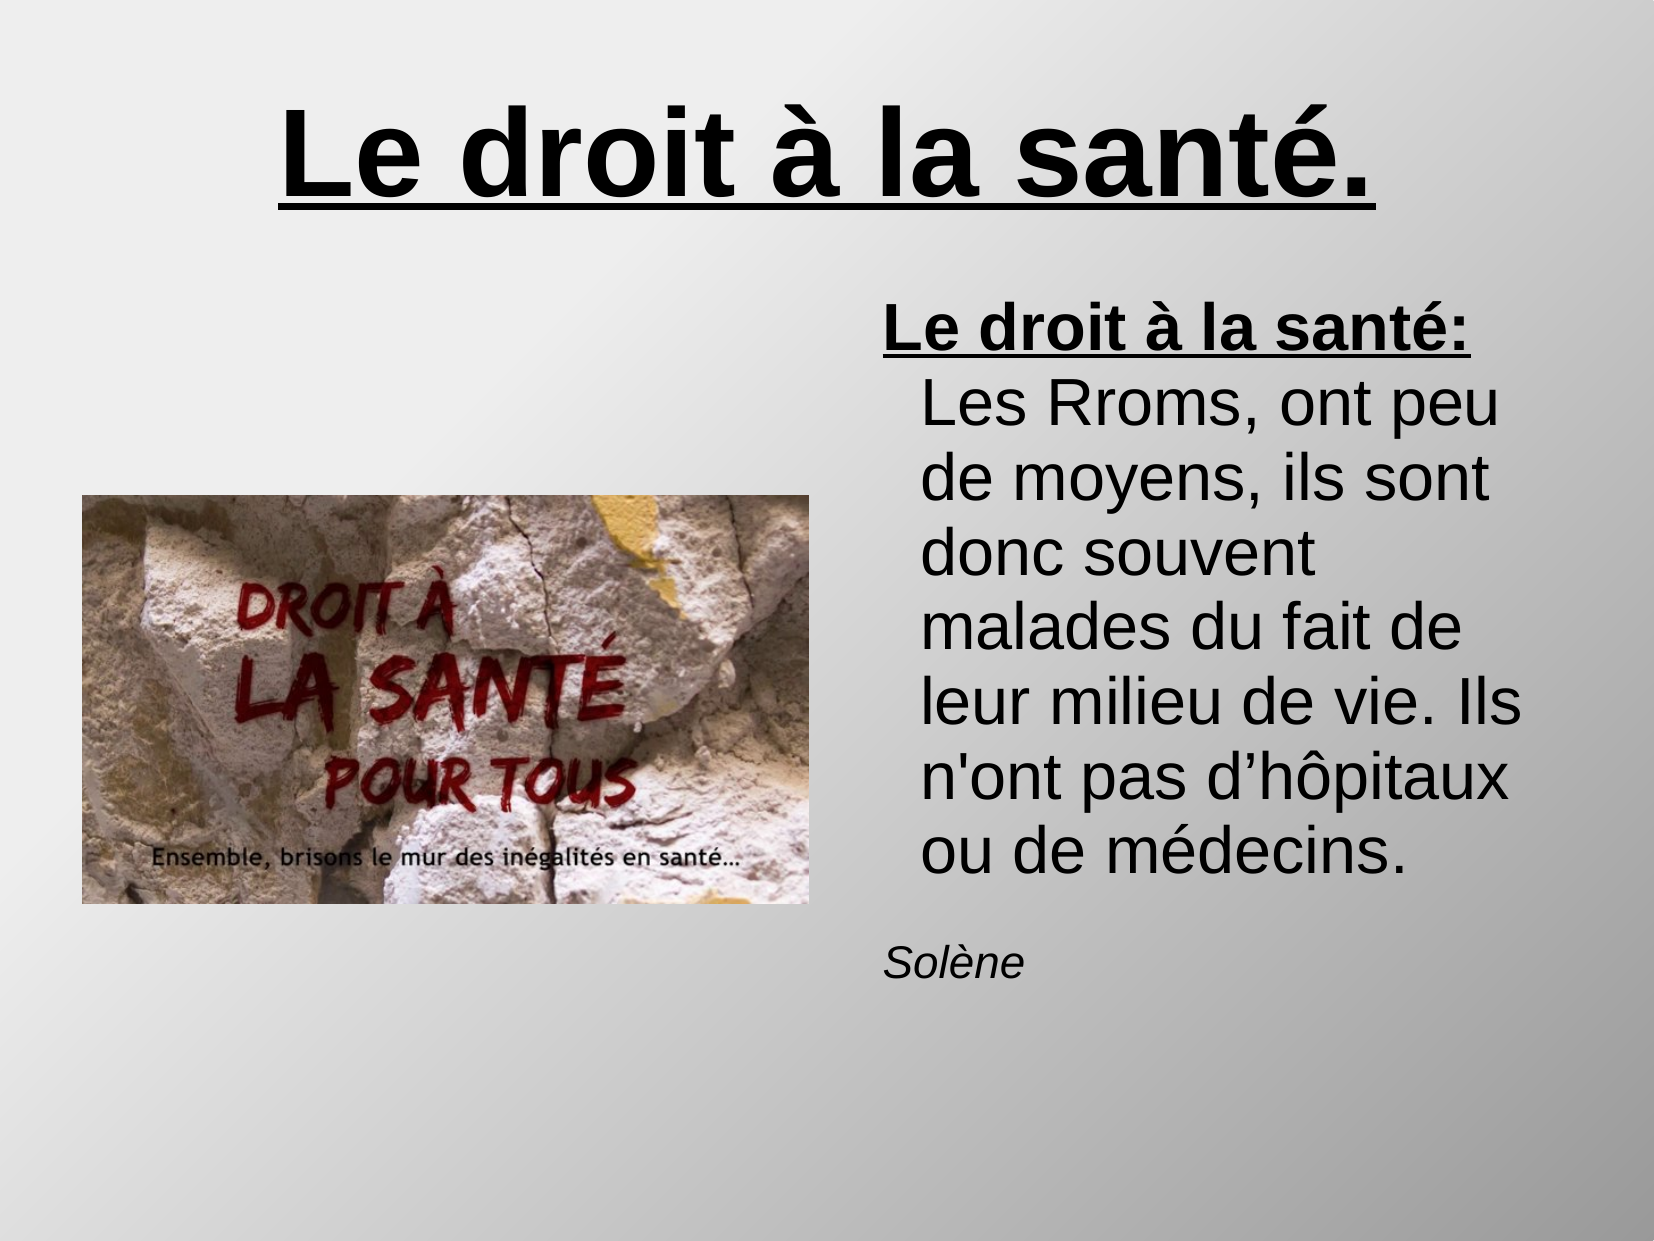

# Le droit à la santé.
Le droit à la santé: Les Rroms, ont peu de moyens, ils sont donc souvent malades du fait de leur milieu de vie. Ils n'ont pas d’hôpitaux ou de médecins.
Solène